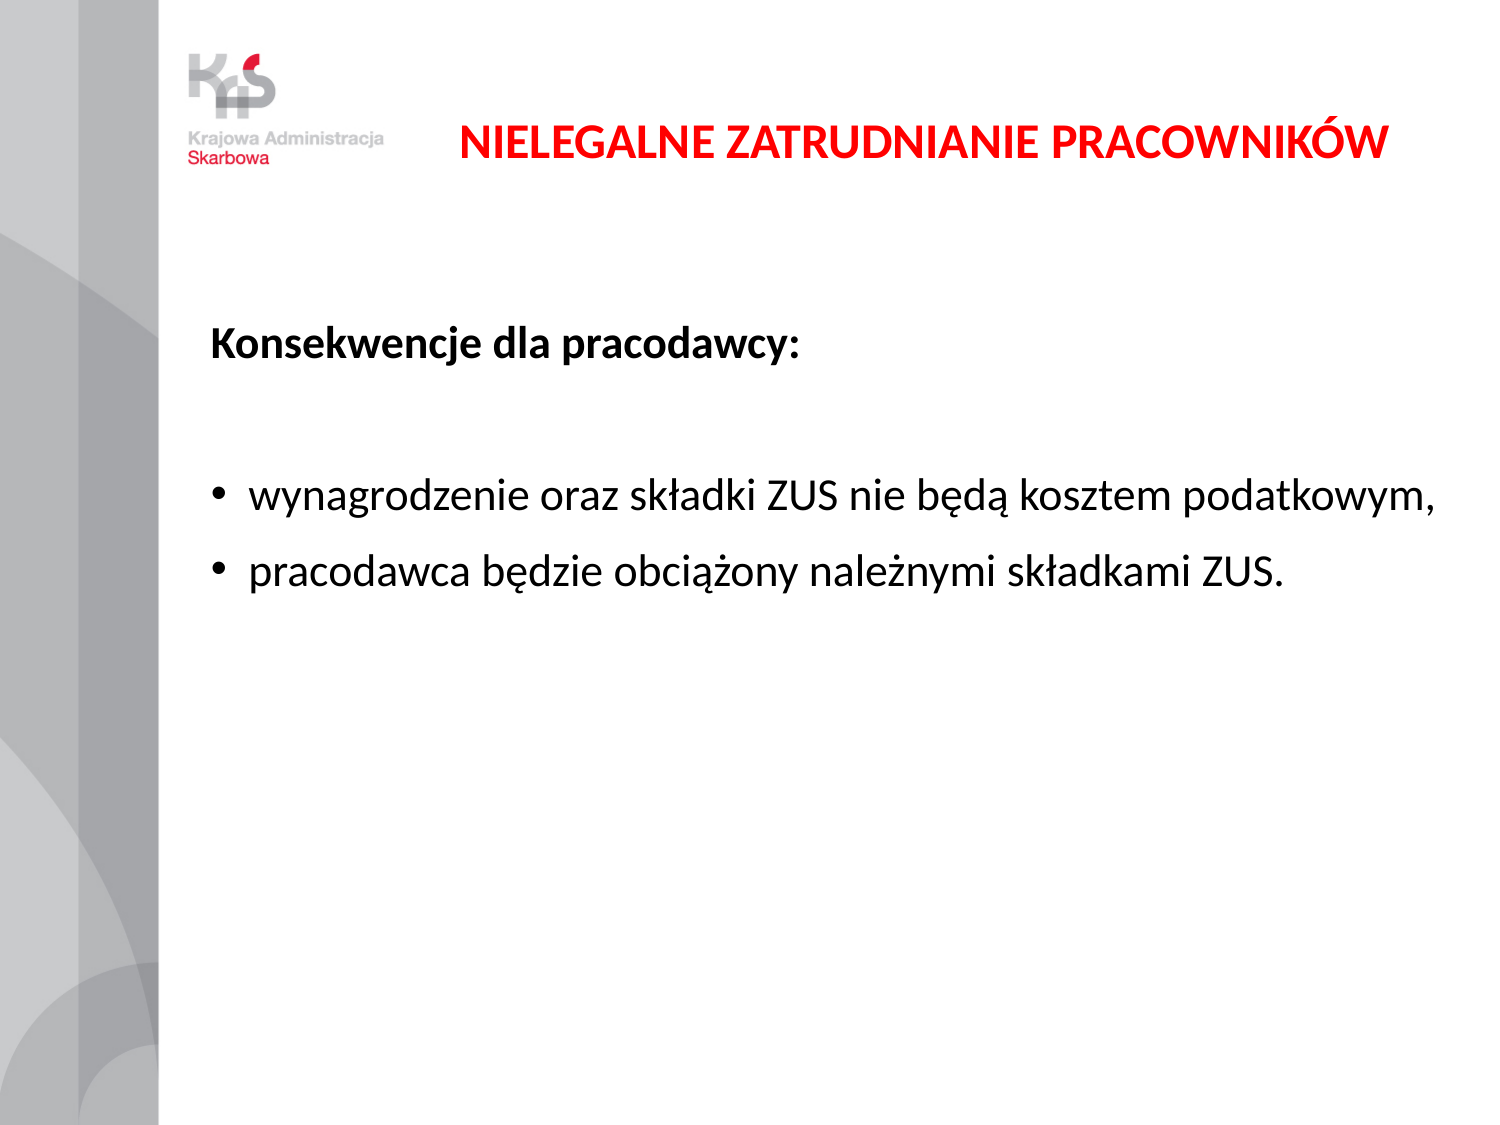

# NIELEGALNE ZATRUDNIANIE PRACOWNIKÓW
Konsekwencje dla pracodawcy:
wynagrodzenie oraz składki ZUS nie będą kosztem podatkowym,
pracodawca będzie obciążony należnymi składkami ZUS.